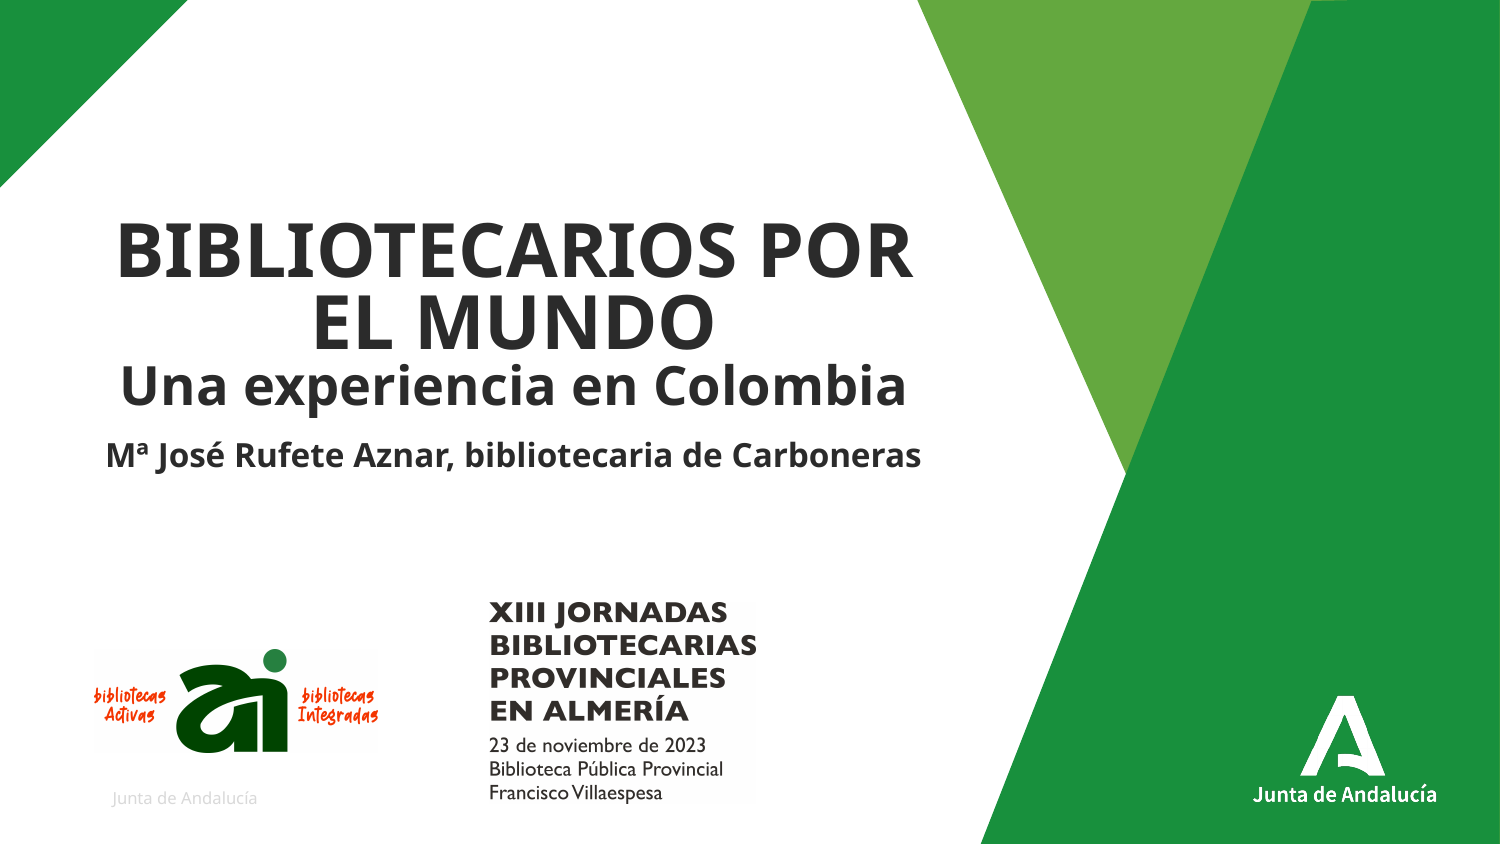

BIBLIOTECARIOS POR EL MUNDO
Una experiencia en Colombia
Mª José Rufete Aznar, bibliotecaria de Carboneras